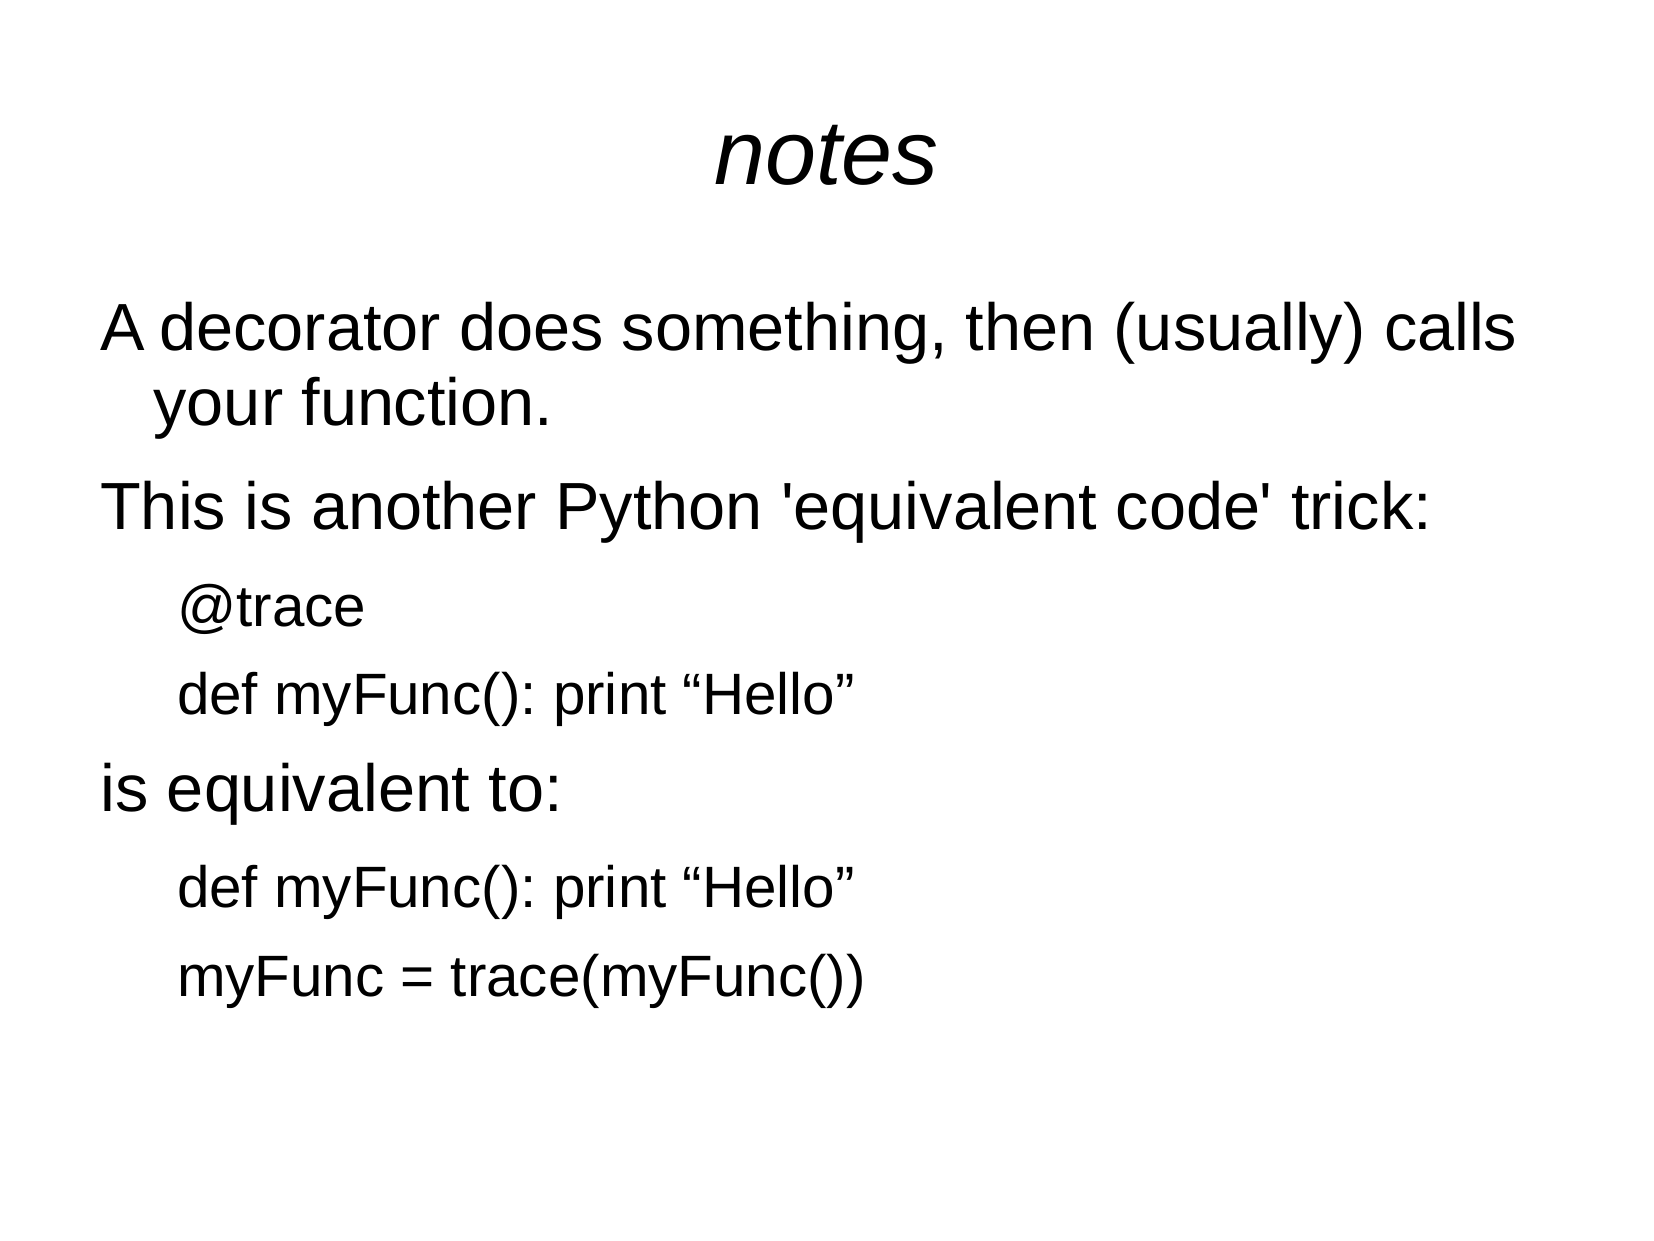

# notes
A decorator does something, then (usually) calls your function.
This is another Python 'equivalent code' trick:
@trace
def myFunc(): print “Hello”
is equivalent to:
def myFunc(): print “Hello”
myFunc = trace(myFunc())